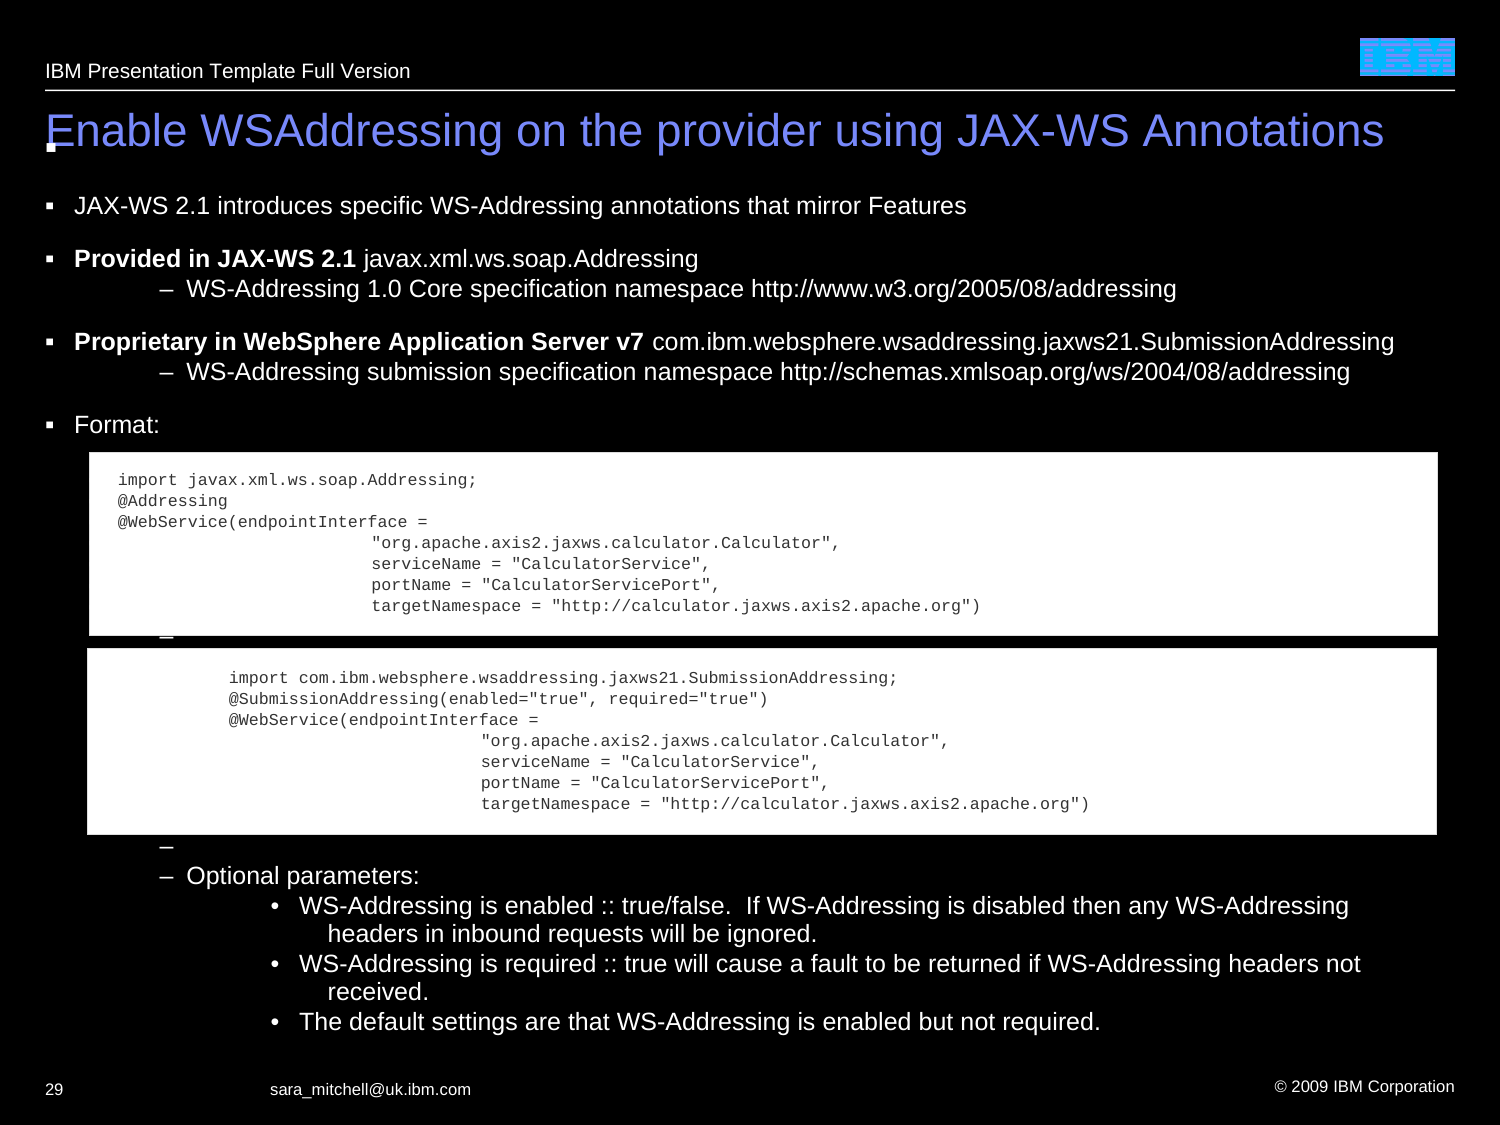

IBM Presentation Template Full Version
# Enable WSAddressing on the provider using JAX-WS Annotations
JAX-WS 2.1 introduces specific WS-Addressing annotations that mirror Features
Provided in JAX-WS 2.1 javax.xml.ws.soap.Addressing
WS-Addressing 1.0 Core specification namespace http://www.w3.org/2005/08/addressing
Proprietary in WebSphere Application Server v7 com.ibm.websphere.wsaddressing.jaxws21.SubmissionAddressing
WS-Addressing submission specification namespace http://schemas.xmlsoap.org/ws/2004/08/addressing
Format:
Optional parameters:
WS-Addressing is enabled :: true/false. If WS-Addressing is disabled then any WS-Addressing headers in inbound requests will be ignored.
WS-Addressing is required :: true will cause a fault to be returned if WS-Addressing headers not received.
The default settings are that WS-Addressing is enabled but not required.
import javax.xml.ws.soap.Addressing;
@Addressing
@WebService(endpointInterface =
			"org.apache.axis2.jaxws.calculator.Calculator",
			serviceName = "CalculatorService",
			portName = "CalculatorServicePort",
			targetNamespace = "http://calculator.jaxws.axis2.apache.org")
import com.ibm.websphere.wsaddressing.jaxws21.SubmissionAddressing;
@SubmissionAddressing(enabled="true", required="true")
@WebService(endpointInterface =
			"org.apache.axis2.jaxws.calculator.Calculator",
			serviceName = "CalculatorService",
			portName = "CalculatorServicePort",
			targetNamespace = "http://calculator.jaxws.axis2.apache.org")
29